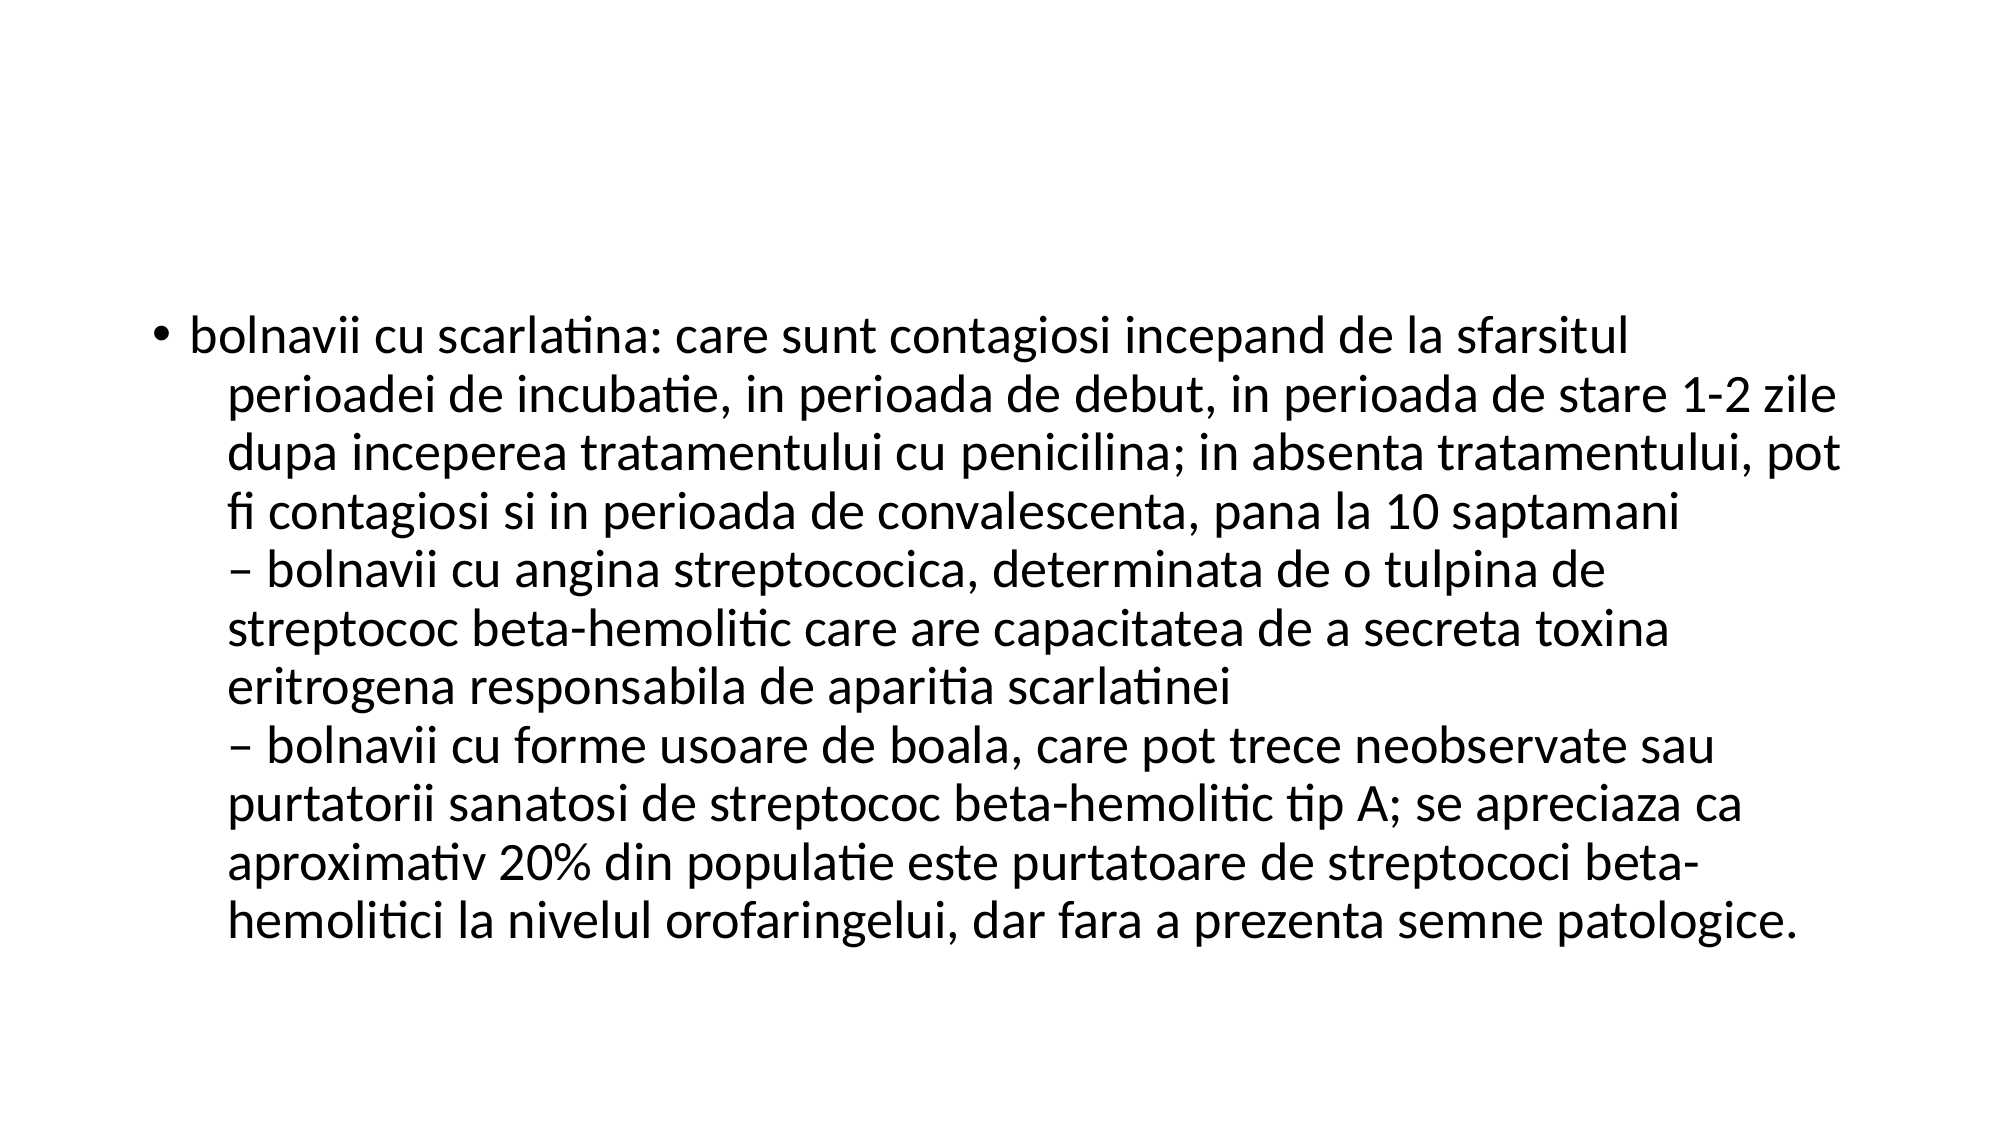

#
bolnavii cu scarlatina: care sunt contagiosi incepand de la sfarsitul perioadei de incubatie, in perioada de debut, in perioada de stare 1-2 zile dupa inceperea tratamentului cu penicilina; in absenta tratamentului, pot fi contagiosi si in perioada de convalescenta, pana la 10 saptamani
– bolnavii cu angina streptococica, determinata de o tulpina de streptococ beta-hemolitic care are capacitatea de a secreta toxina eritrogena responsabila de aparitia scarlatinei
– bolnavii cu forme usoare de boala, care pot trece neobservate sau purtatorii sanatosi de streptococ beta-hemolitic tip A; se apreciaza ca aproximativ 20% din populatie este purtatoare de streptococi beta-hemolitici la nivelul orofaringelui, dar fara a prezenta semne patologice.